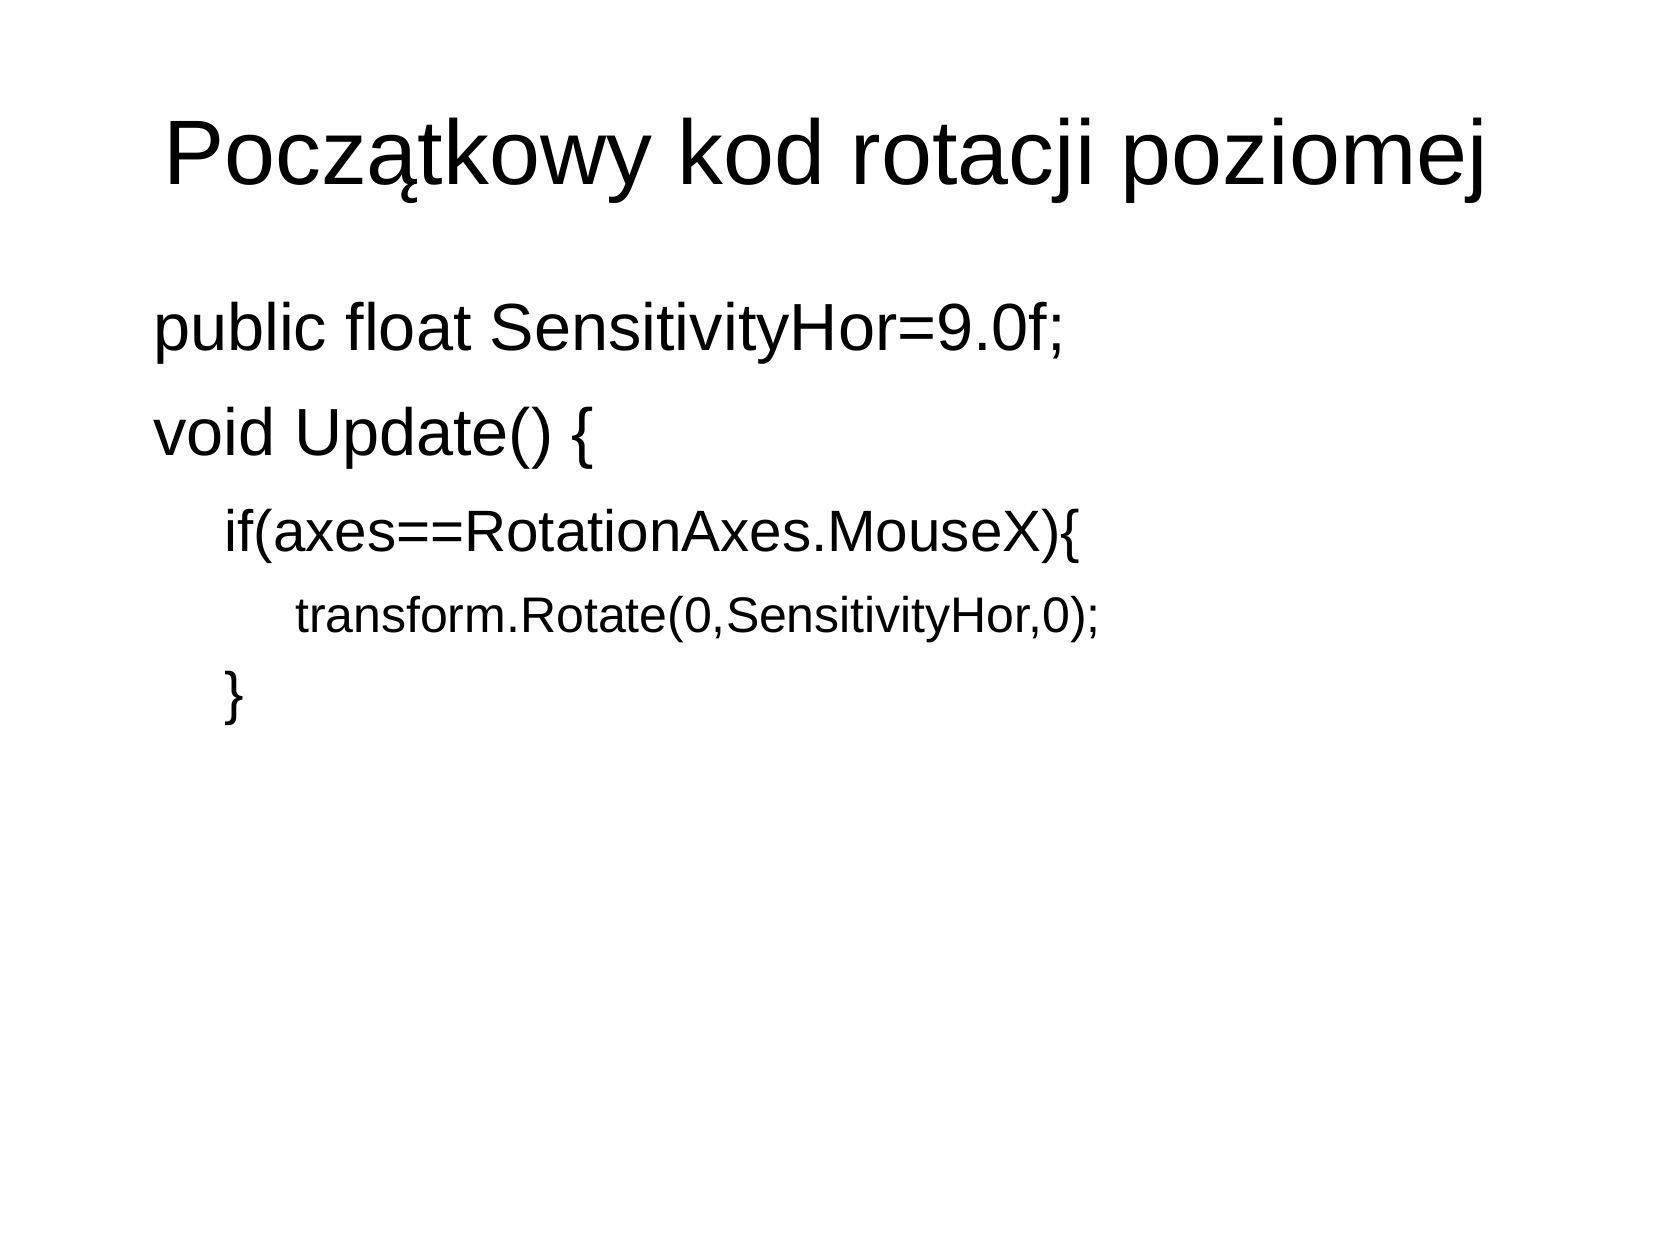

# Początkowy kod rotacji poziomej
public float SensitivityHor=9.0f;
void Update() {
if(axes==RotationAxes.MouseX){
transform.Rotate(0,SensitivityHor,0);
}